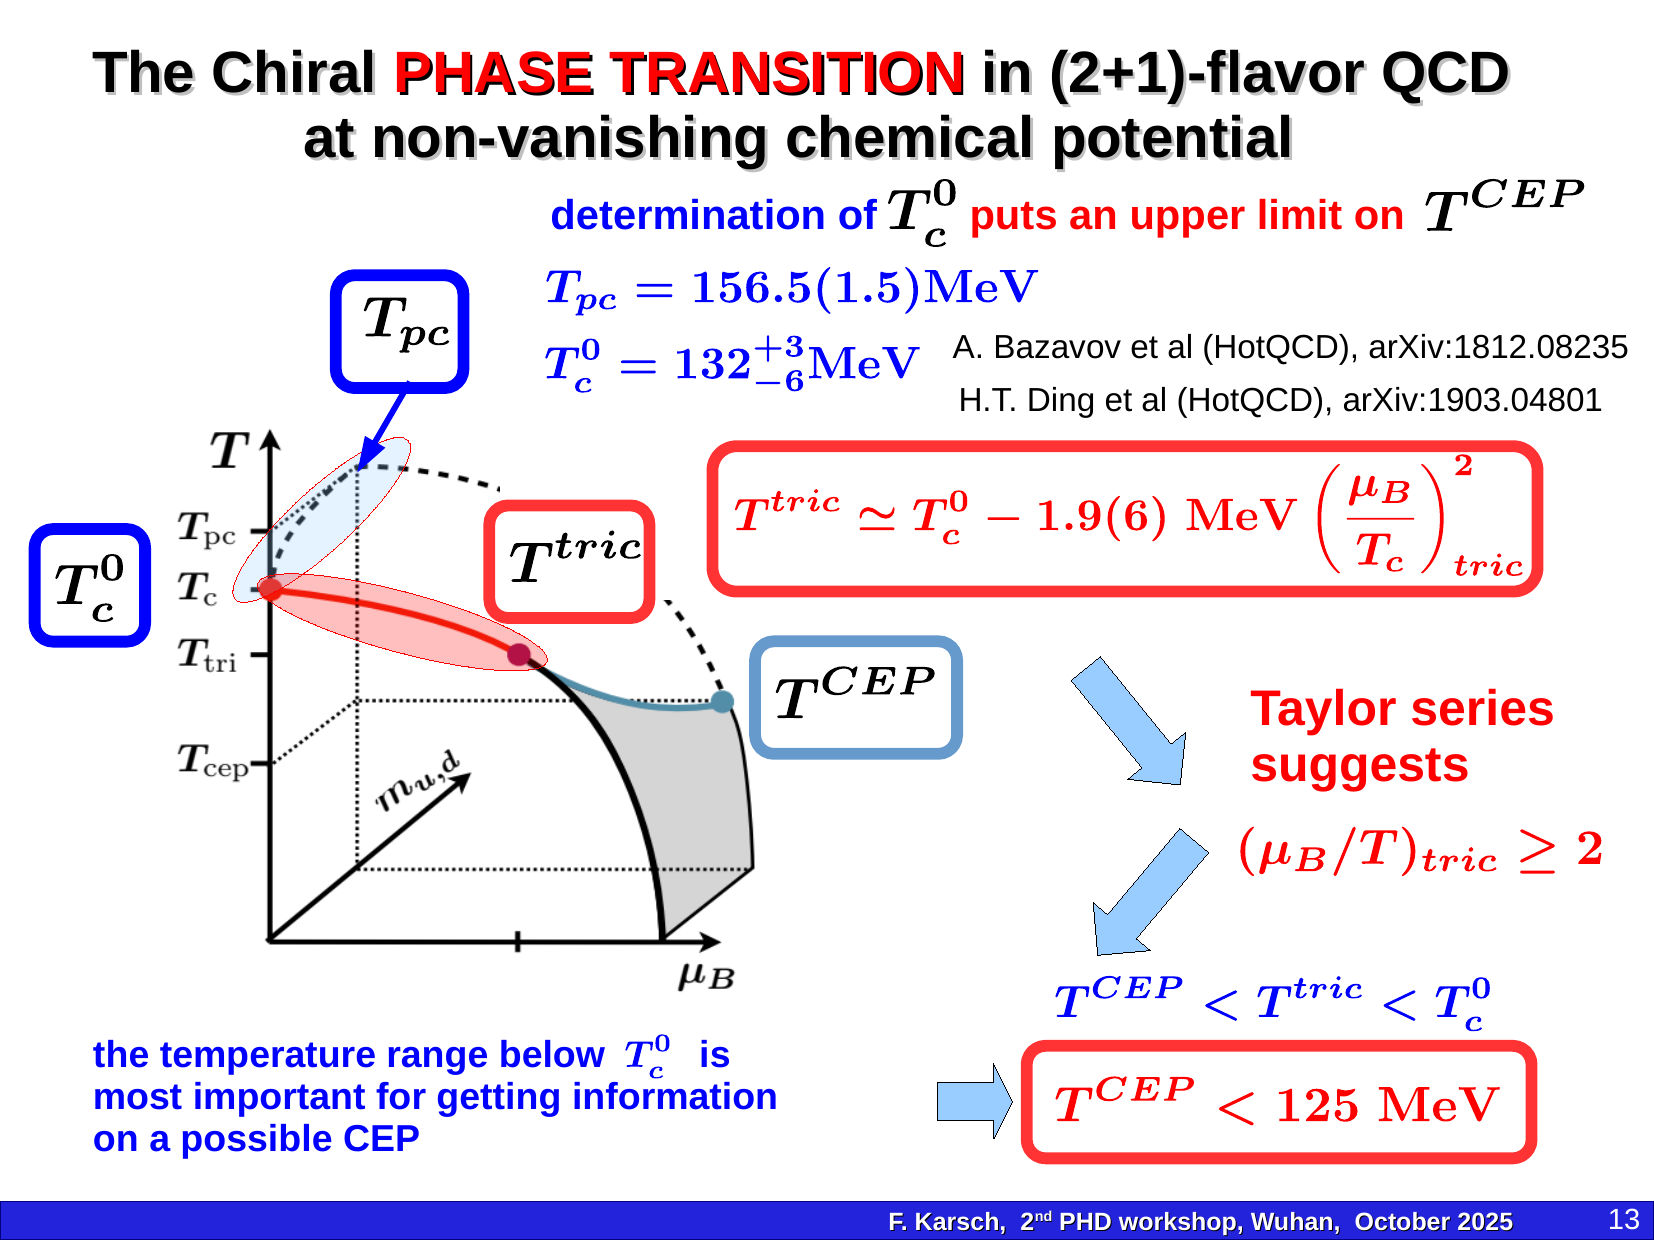

The Chiral PHASE TRANSITION in (2+1)-flavor QCD
 at non-vanishing chemical potential
determination of puts an upper limit on
A. Bazavov et al (HotQCD), arXiv:1812.08235
H.T. Ding et al (HotQCD), arXiv:1903.04801
Taylor series
suggests
the temperature range below is
most important for getting information
on a possible CEP
13